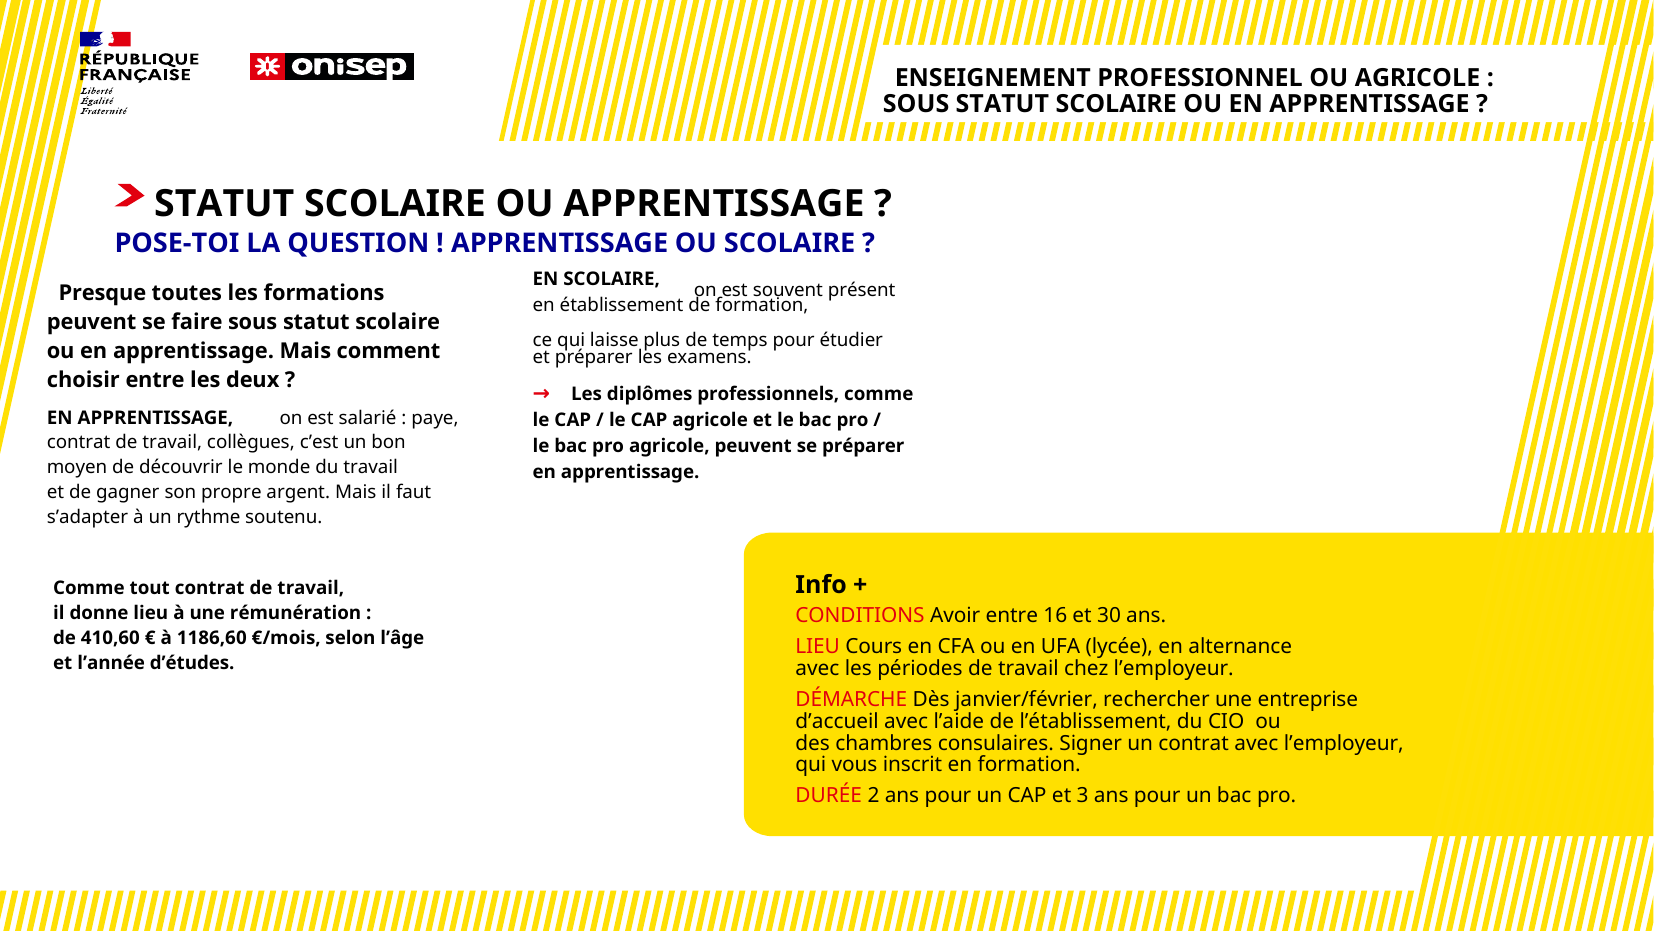

ENSEIGNEMENT PROFESSIONNEL OU AGRICOLE :
SOUS STATUT SCOLAIRE OU EN APPRENTISSAGE ?
 STATUT SCOLAIRE OU APPRENTISSAGE ?
POSE-TOI LA QUESTION ! APPRENTISSAGE OU SCOLAIRE ?
EN SCOLAIRE,
on est souvent présent
Presque toutes les formations
en établissement de formation,
peuvent se faire sous statut scolaire
ce qui laisse plus de temps pour étudier
ou en apprentissage. Mais comment
et préparer les examens.
choisir entre les deux ?
→
Les diplômes professionnels, comme
on est salarié : paye,
EN APPRENTISSAGE,
le CAP / le CAP agricole et le bac pro /
contrat de travail, collègues, c’est un bon
le bac pro agricole, peuvent se préparer
moyen de découvrir le monde du travail
en apprentissage.
et de gagner son propre argent. Mais il faut
s’adapter à un rythme soutenu.
Info +
Comme tout contrat de travail,
il donne lieu à une rémunération :
CONDITIONS Avoir entre 16 et 30 ans.
de 410,60 € à 1186,60 €/mois, selon l’âge
LIEU Cours en CFA ou en UFA (lycée), en alternance
et l’année d’études.
avec les périodes de travail chez l’employeur.
DÉMARCHE Dès janvier/février, rechercher une entreprise
d’accueil avec l’aide de l’établissement, du CIO ou
des chambres consulaires. Signer un contrat avec l’employeur,
qui vous inscrit en formation.
DURÉE 2 ans pour un CAP et 3 ans pour un bac pro.